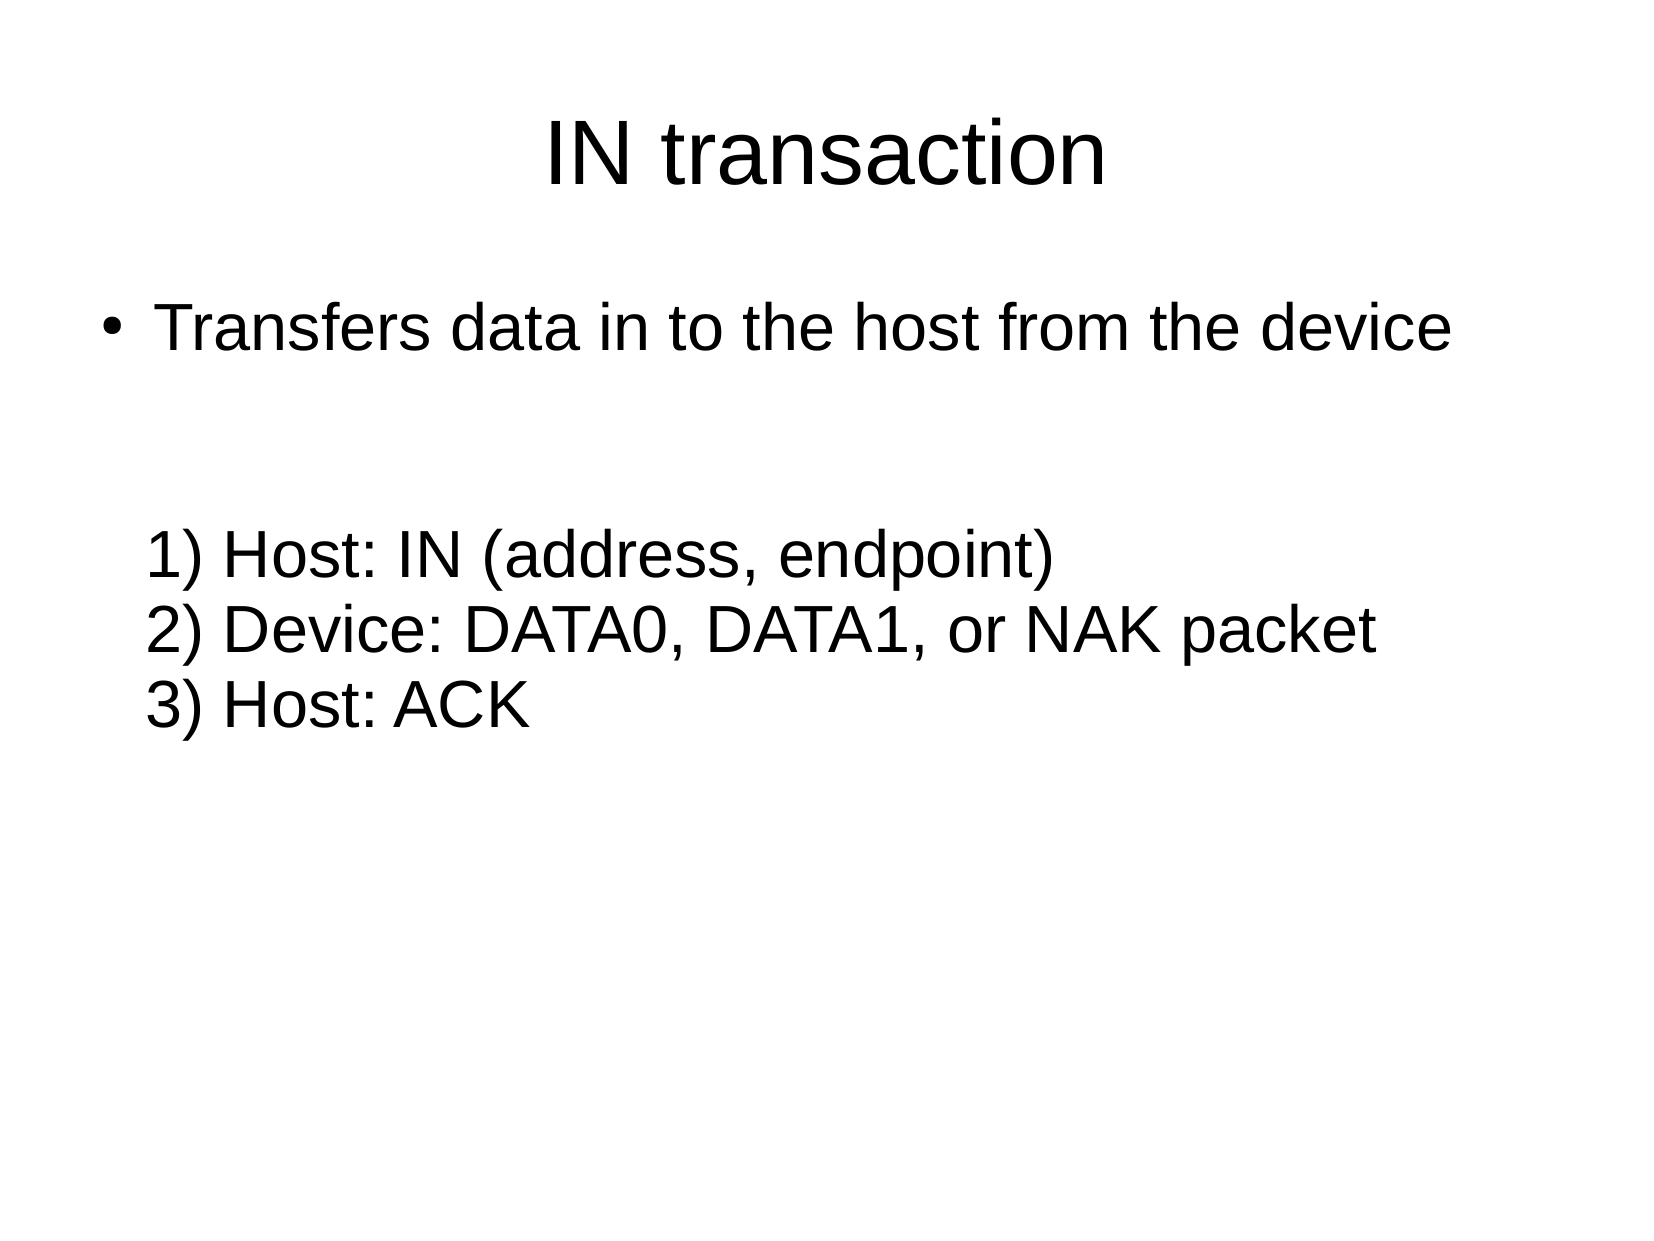

# IN transaction
Transfers data in to the host from the device
 Host: IN (address, endpoint)
 Device: DATA0, DATA1, or NAK packet
 Host: ACK